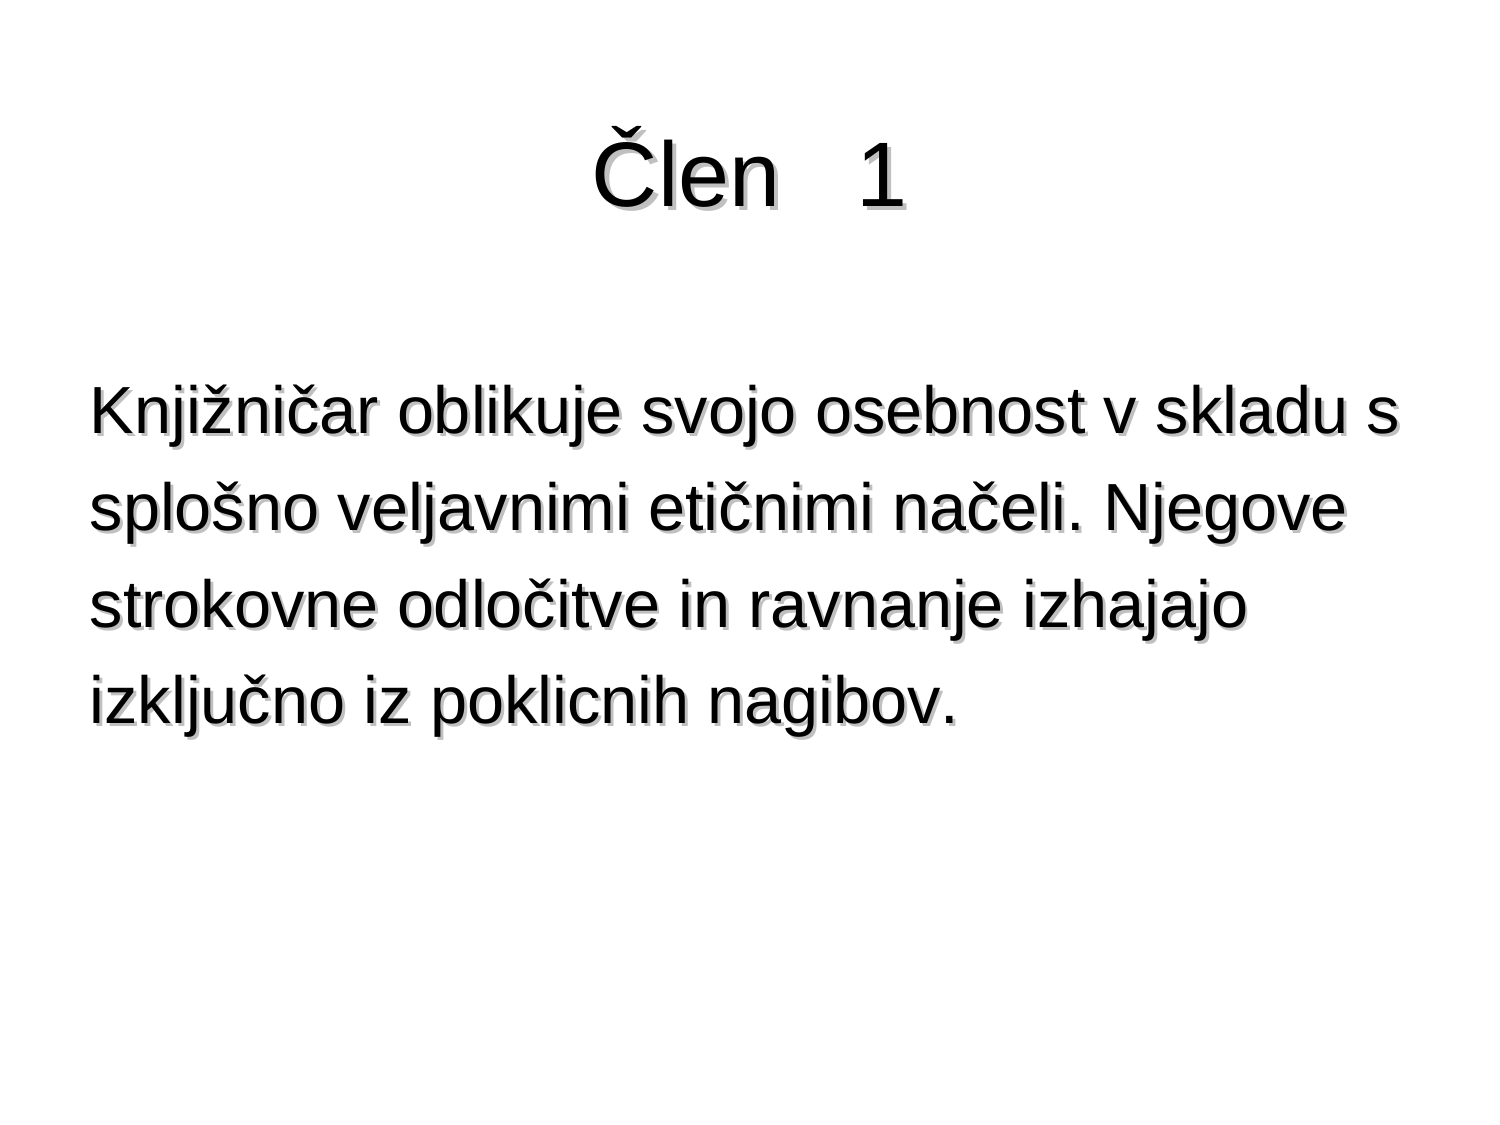

# Člen 1
Knjižničar oblikuje svojo osebnost v skladu s
splošno veljavnimi etičnimi načeli. Njegove
strokovne odločitve in ravnanje izhajajo
izključno iz poklicnih nagibov.
6
Oddelek za bibliotekarstvo, informacijsko znanost in knjigarstvo, Filozofska fakulteta